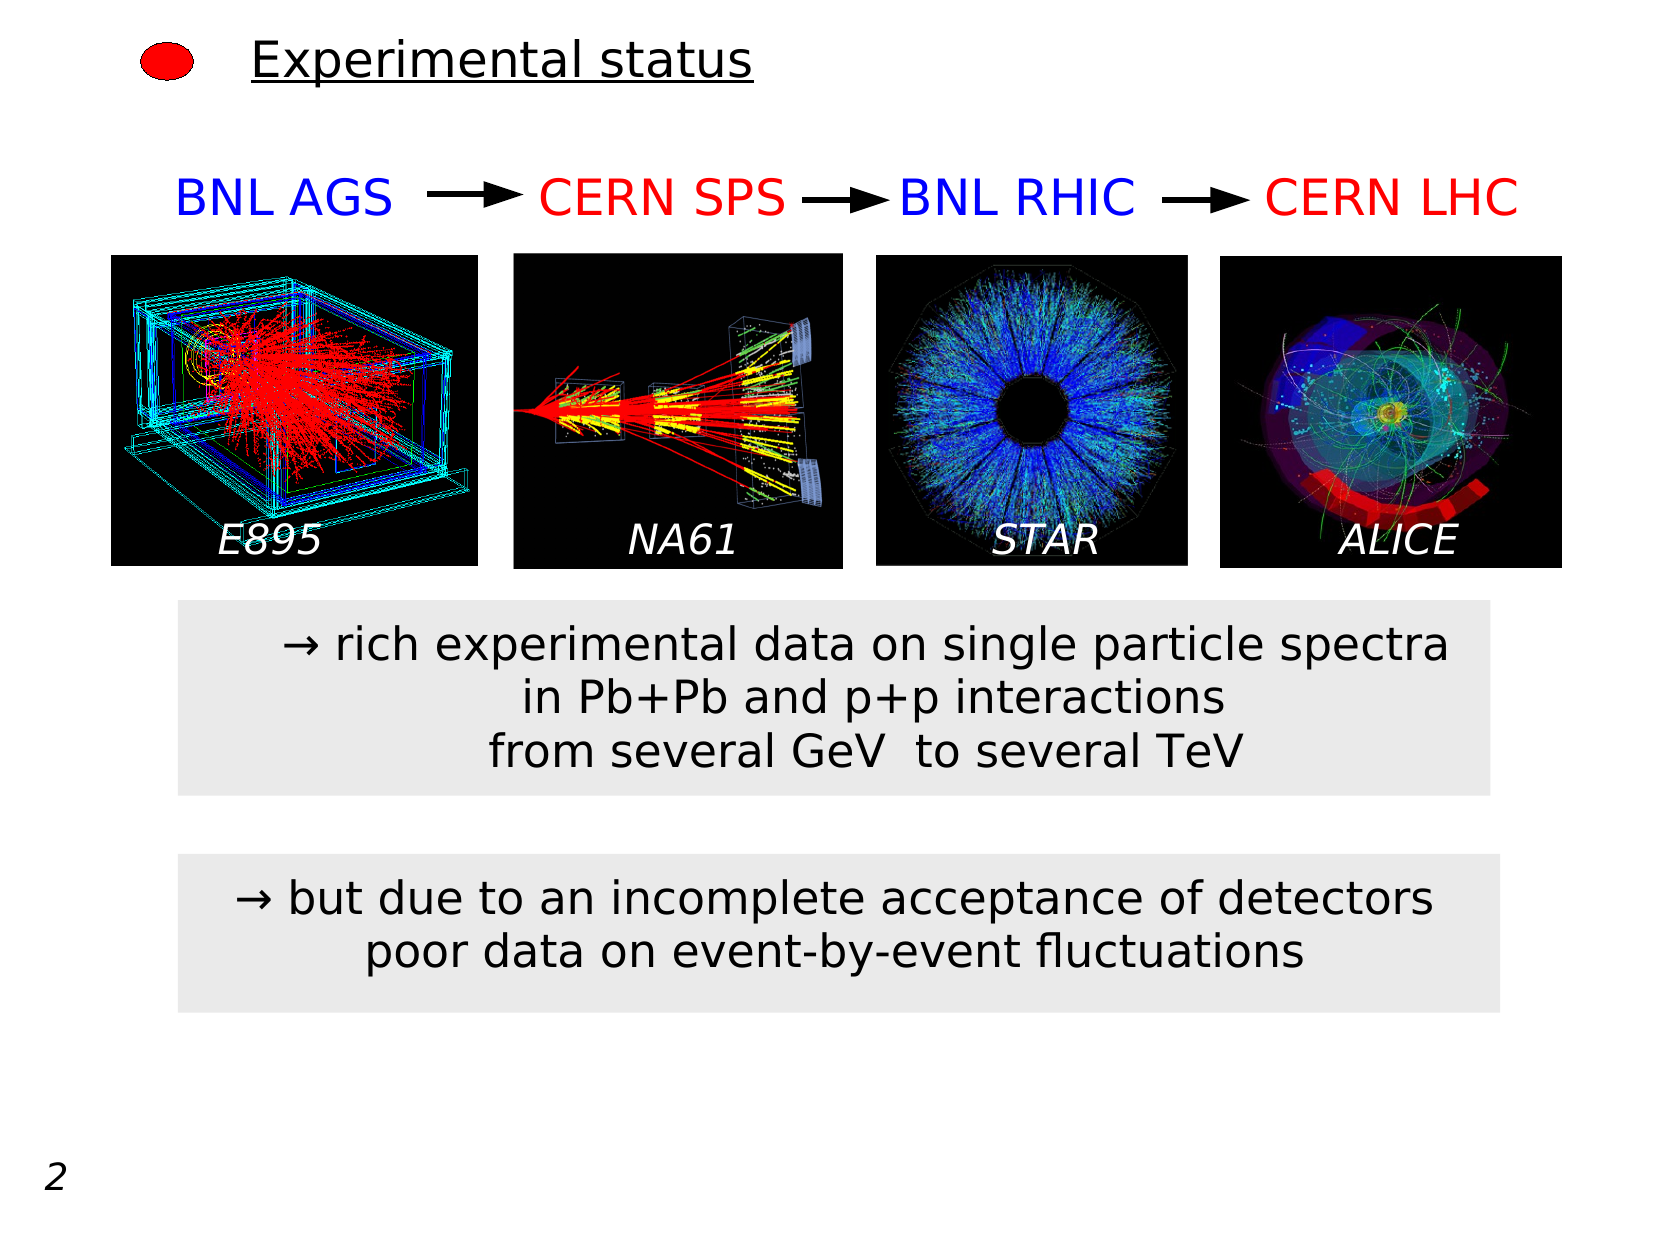

Experimental status
BNL AGS CERN SPS BNL RHIC CERN LHC
 E895 NA61 STAR ALICE
→ rich experimental data on single particle spectra
 in Pb+Pb and p+p interactions
from several GeV to several TeV
→ but due to an incomplete acceptance of detectors
poor data on event-by-event fluctuations